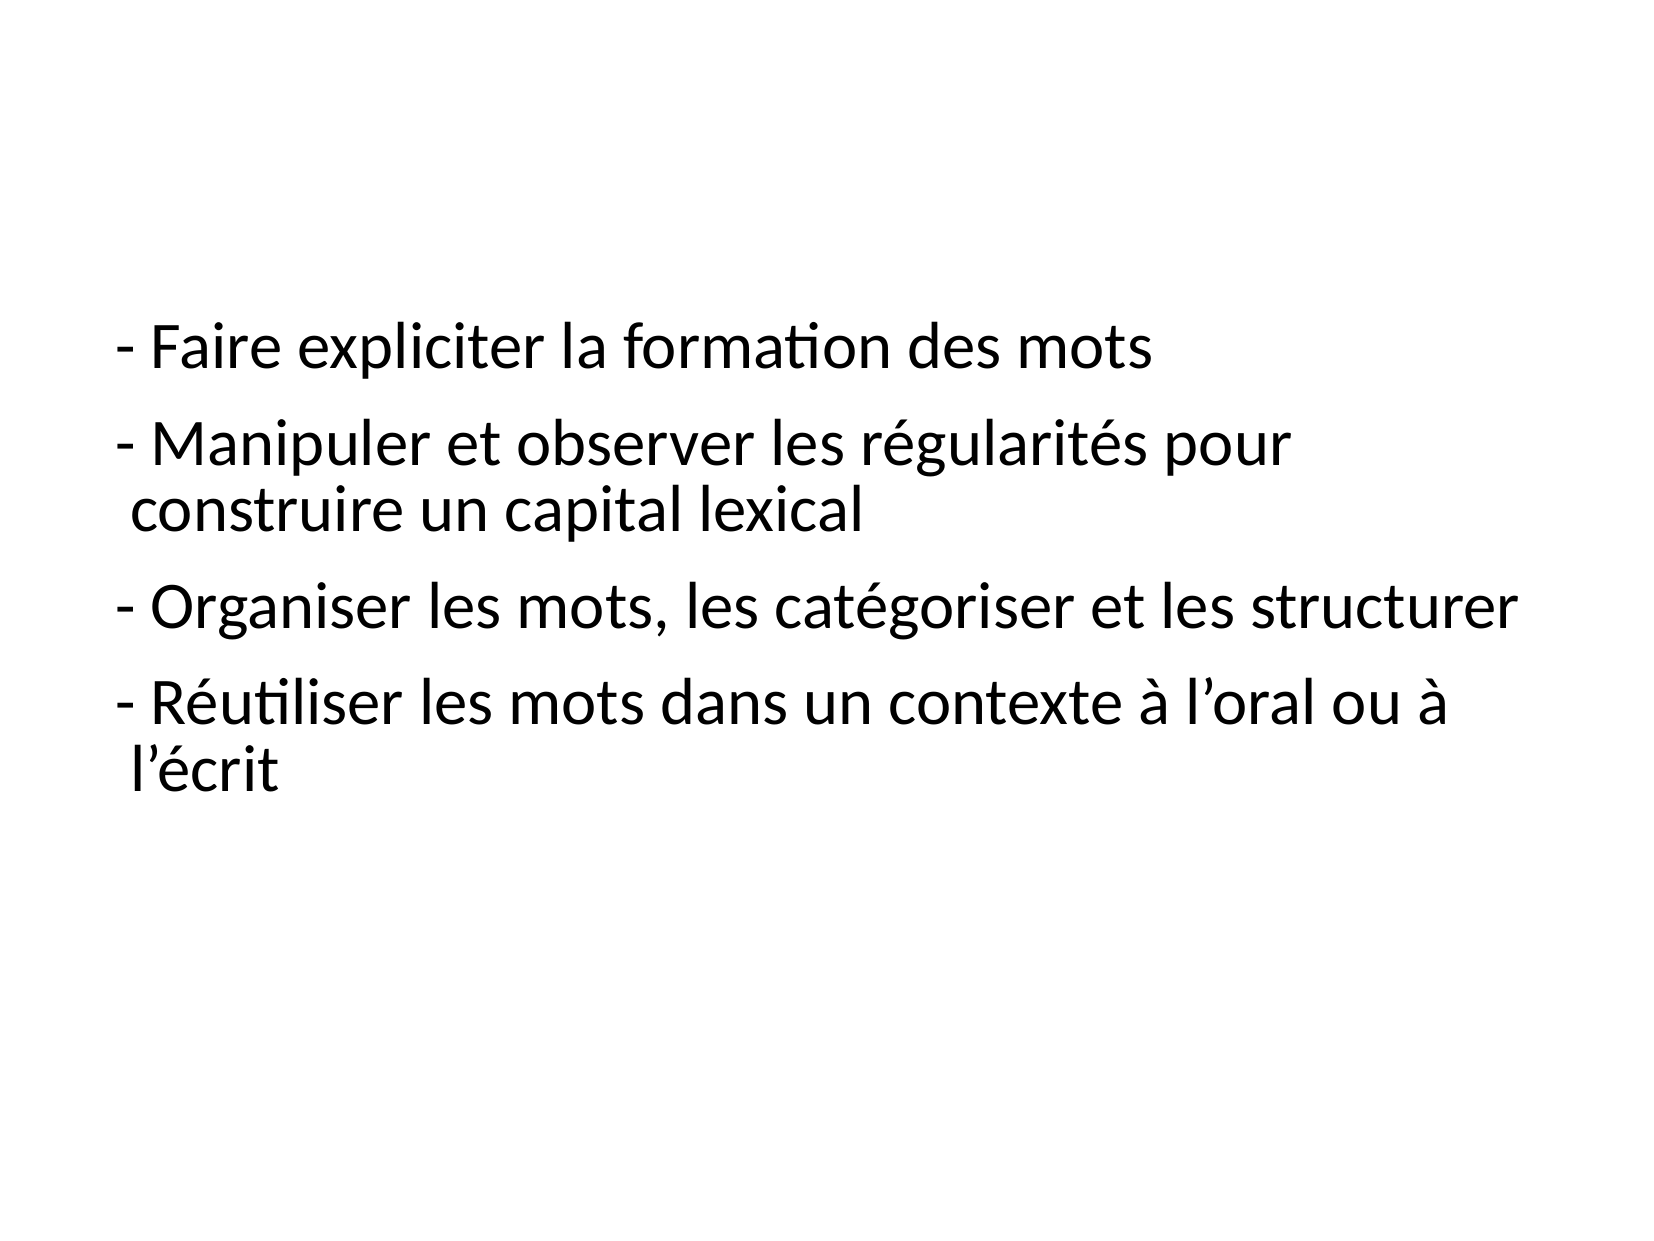

#
- Faire expliciter la formation des mots
- Manipuler et observer les régularités pour construire un capital lexical
- Organiser les mots, les catégoriser et les structurer
- Réutiliser les mots dans un contexte à l’oral ou à l’écrit